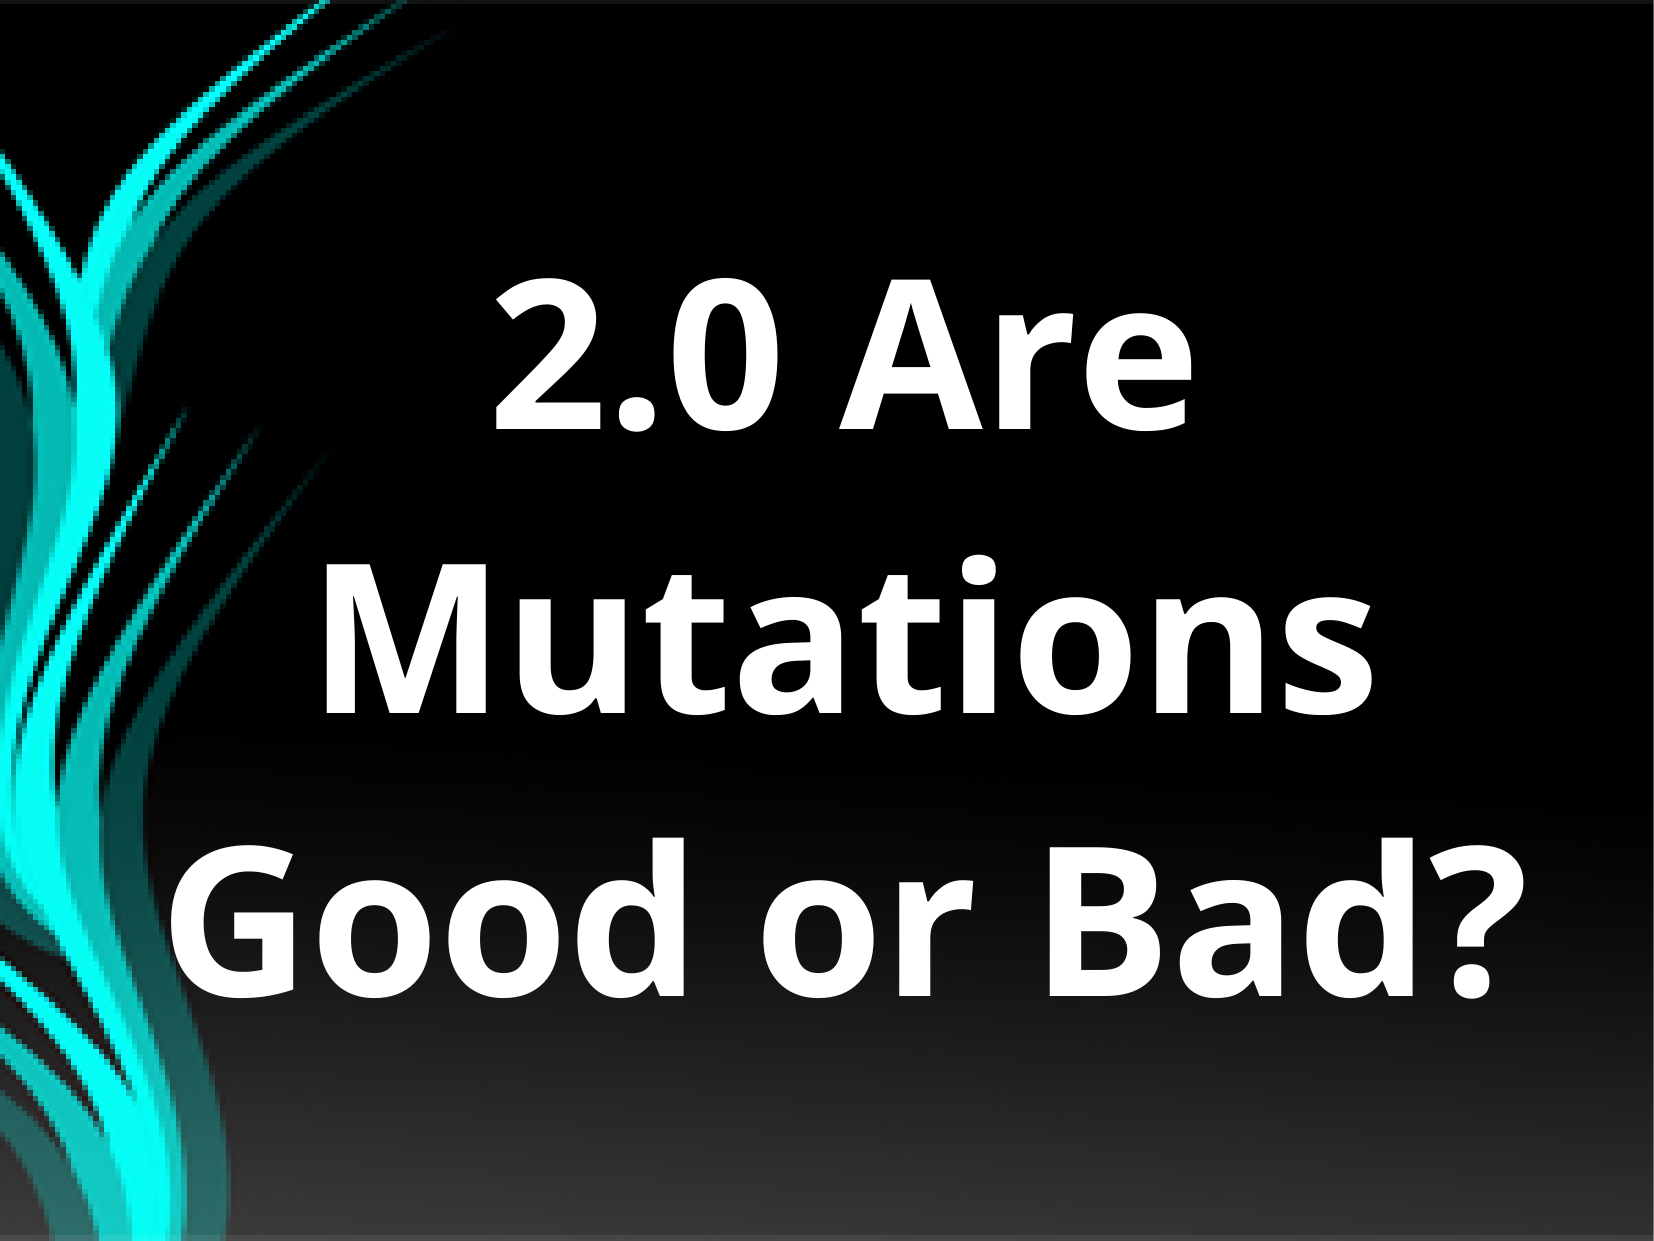

# 2.0 Are Mutations Good or Bad?